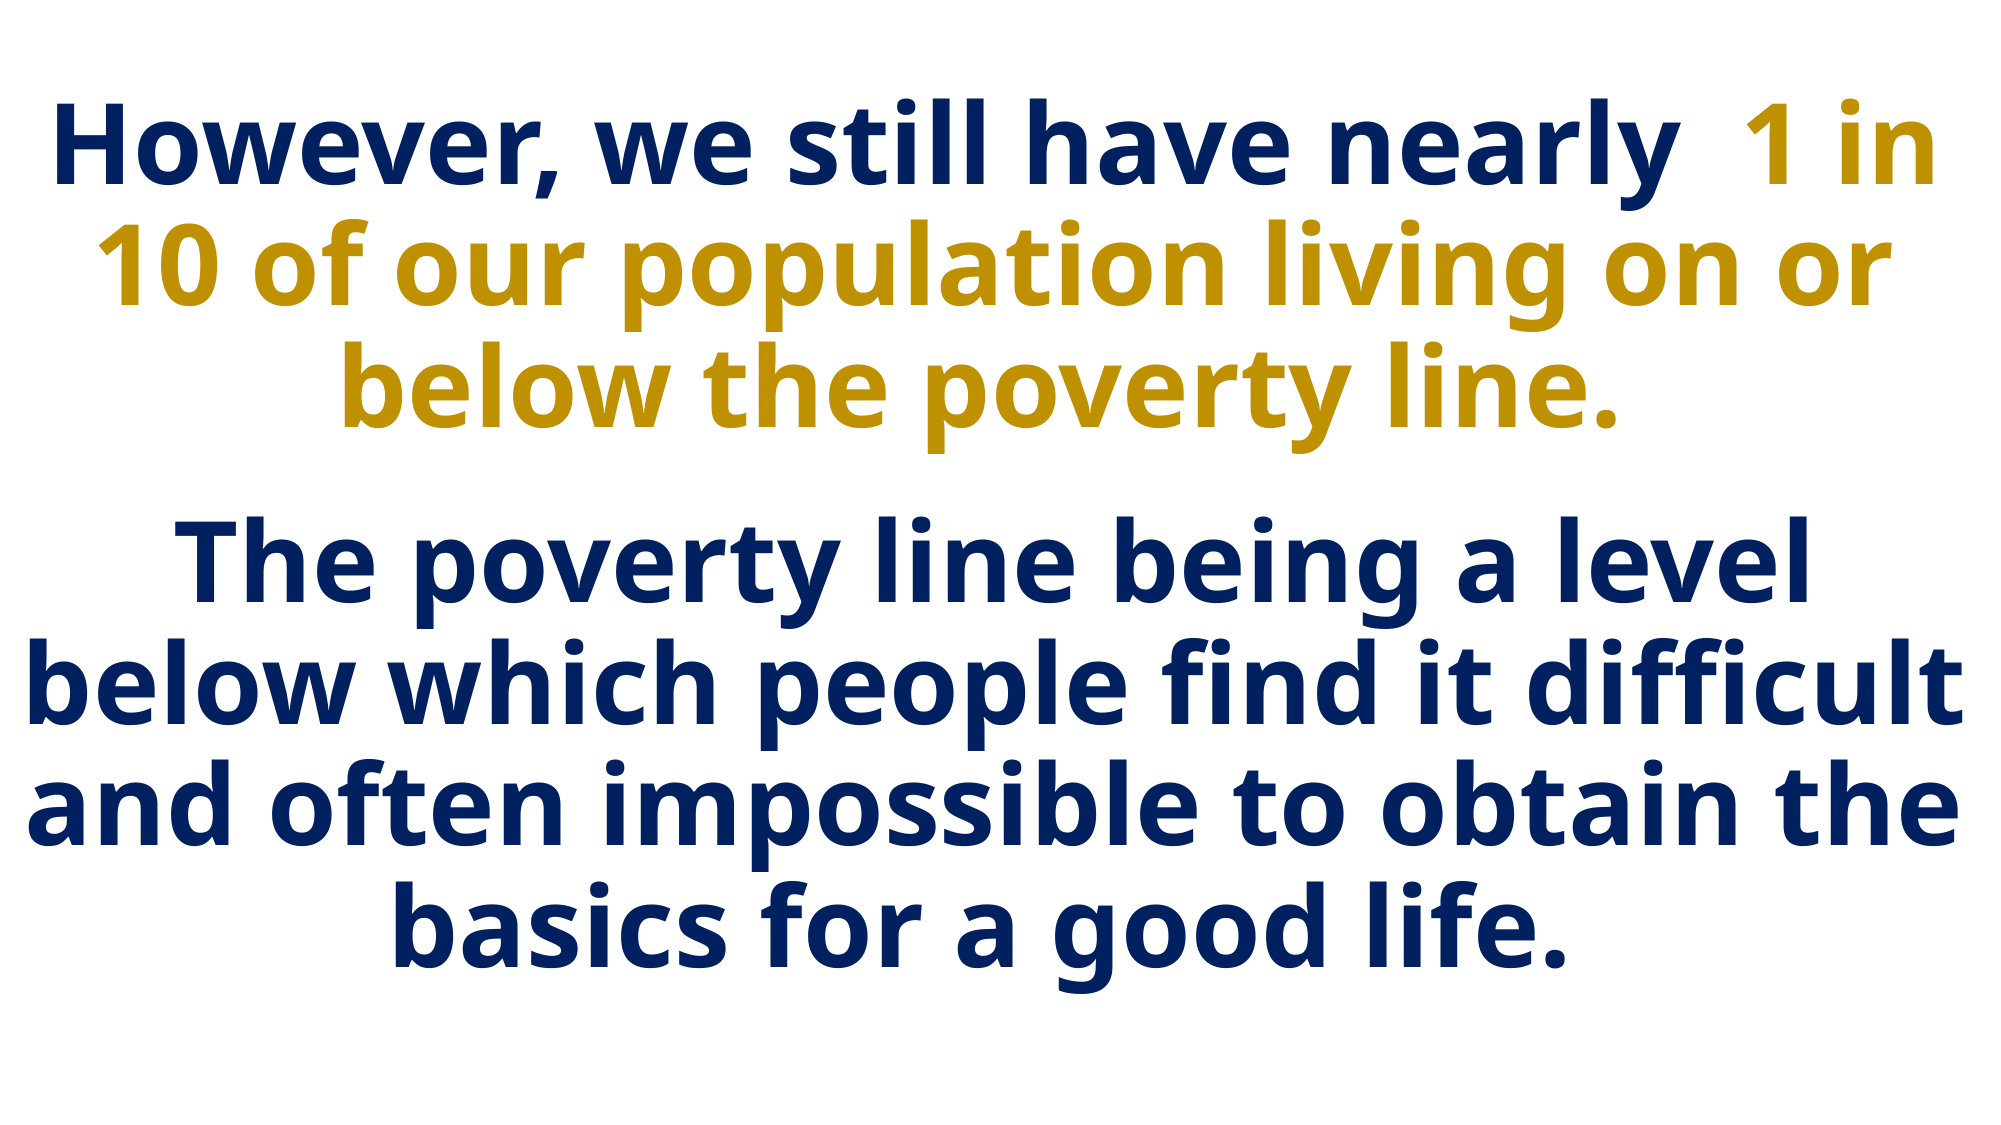

# However, we still have nearly 1 in 10 of our population living on or below the poverty line. The poverty line being a level below which people find it difficult and often impossible to obtain the basics for a good life.